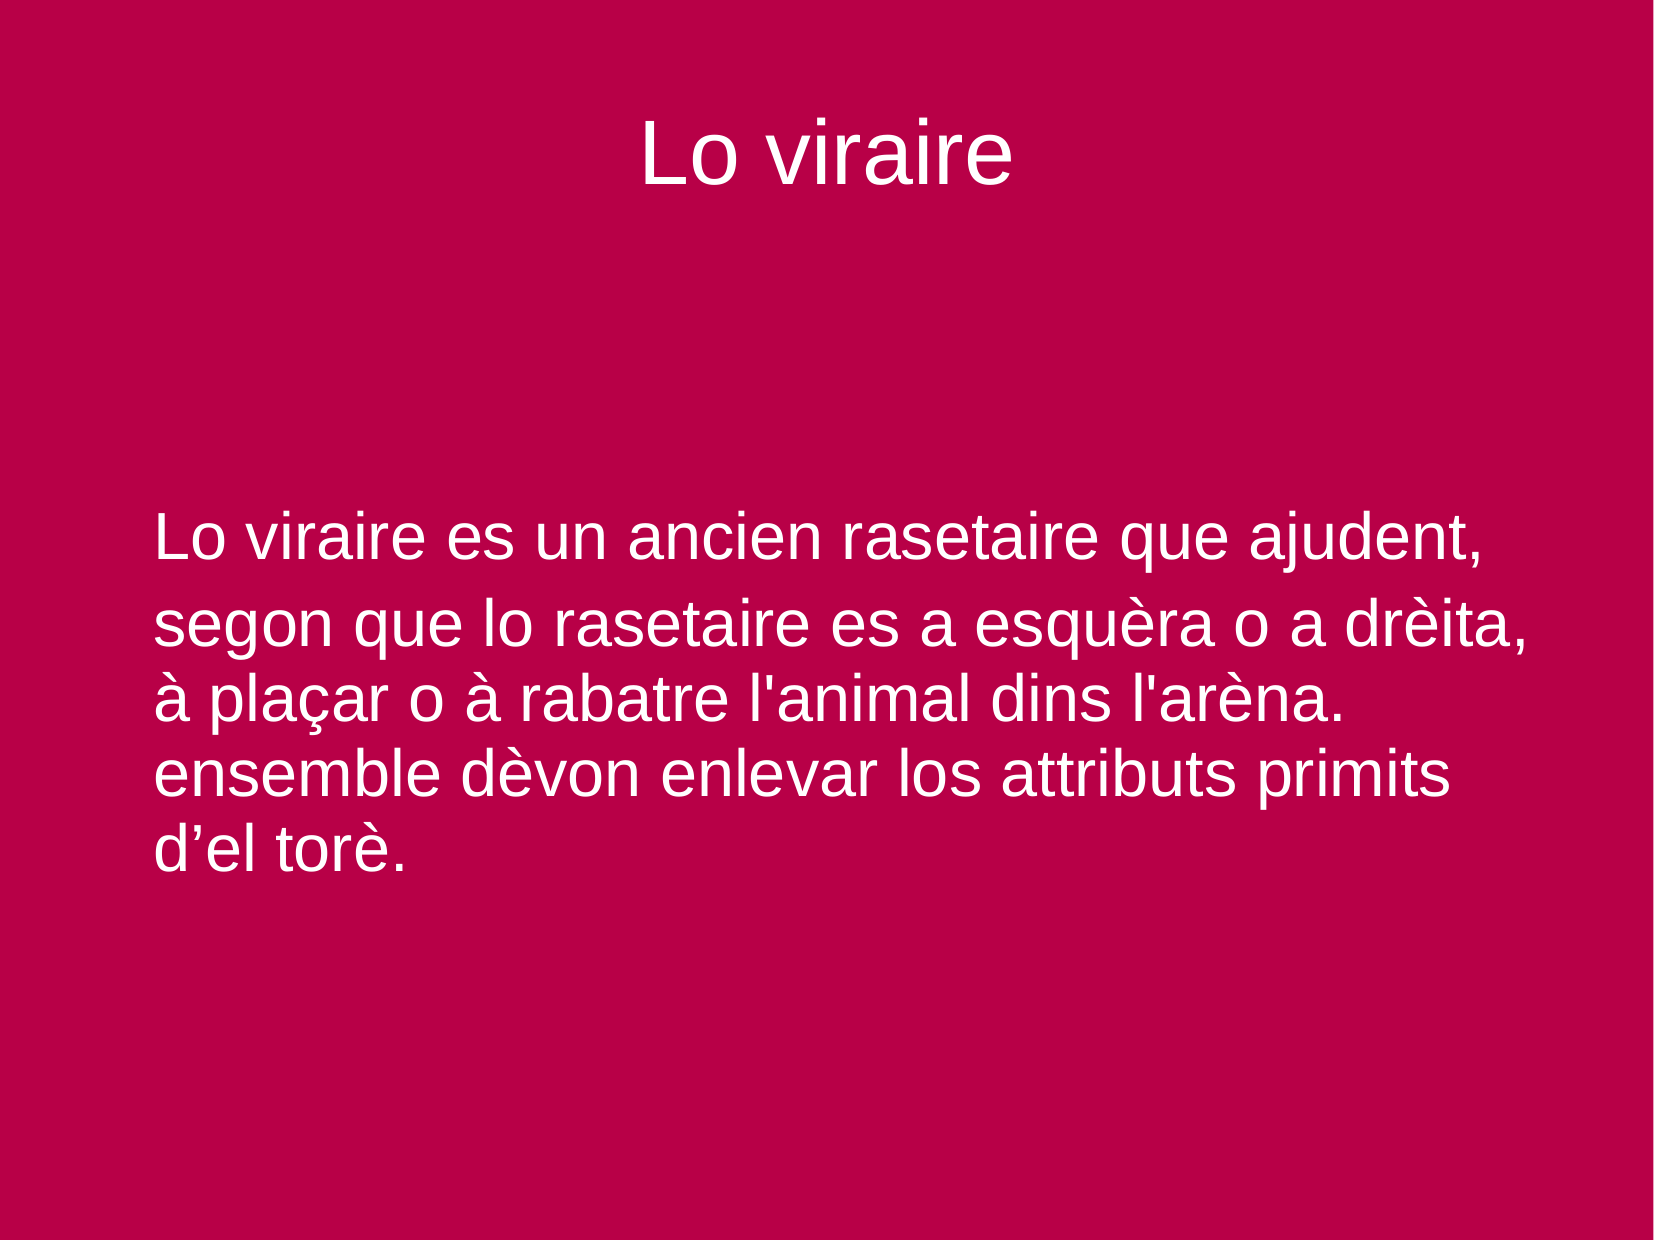

# Lo viraire
Lo viraire ﻿es un ancien rasetaire que ajudent, segon que lo rasetaire es a esquèra o a drèita, à plaçar o à rabatre l'animal dins l'arèna. ensemble dèvon enlevar los attributs primits d’el torè.